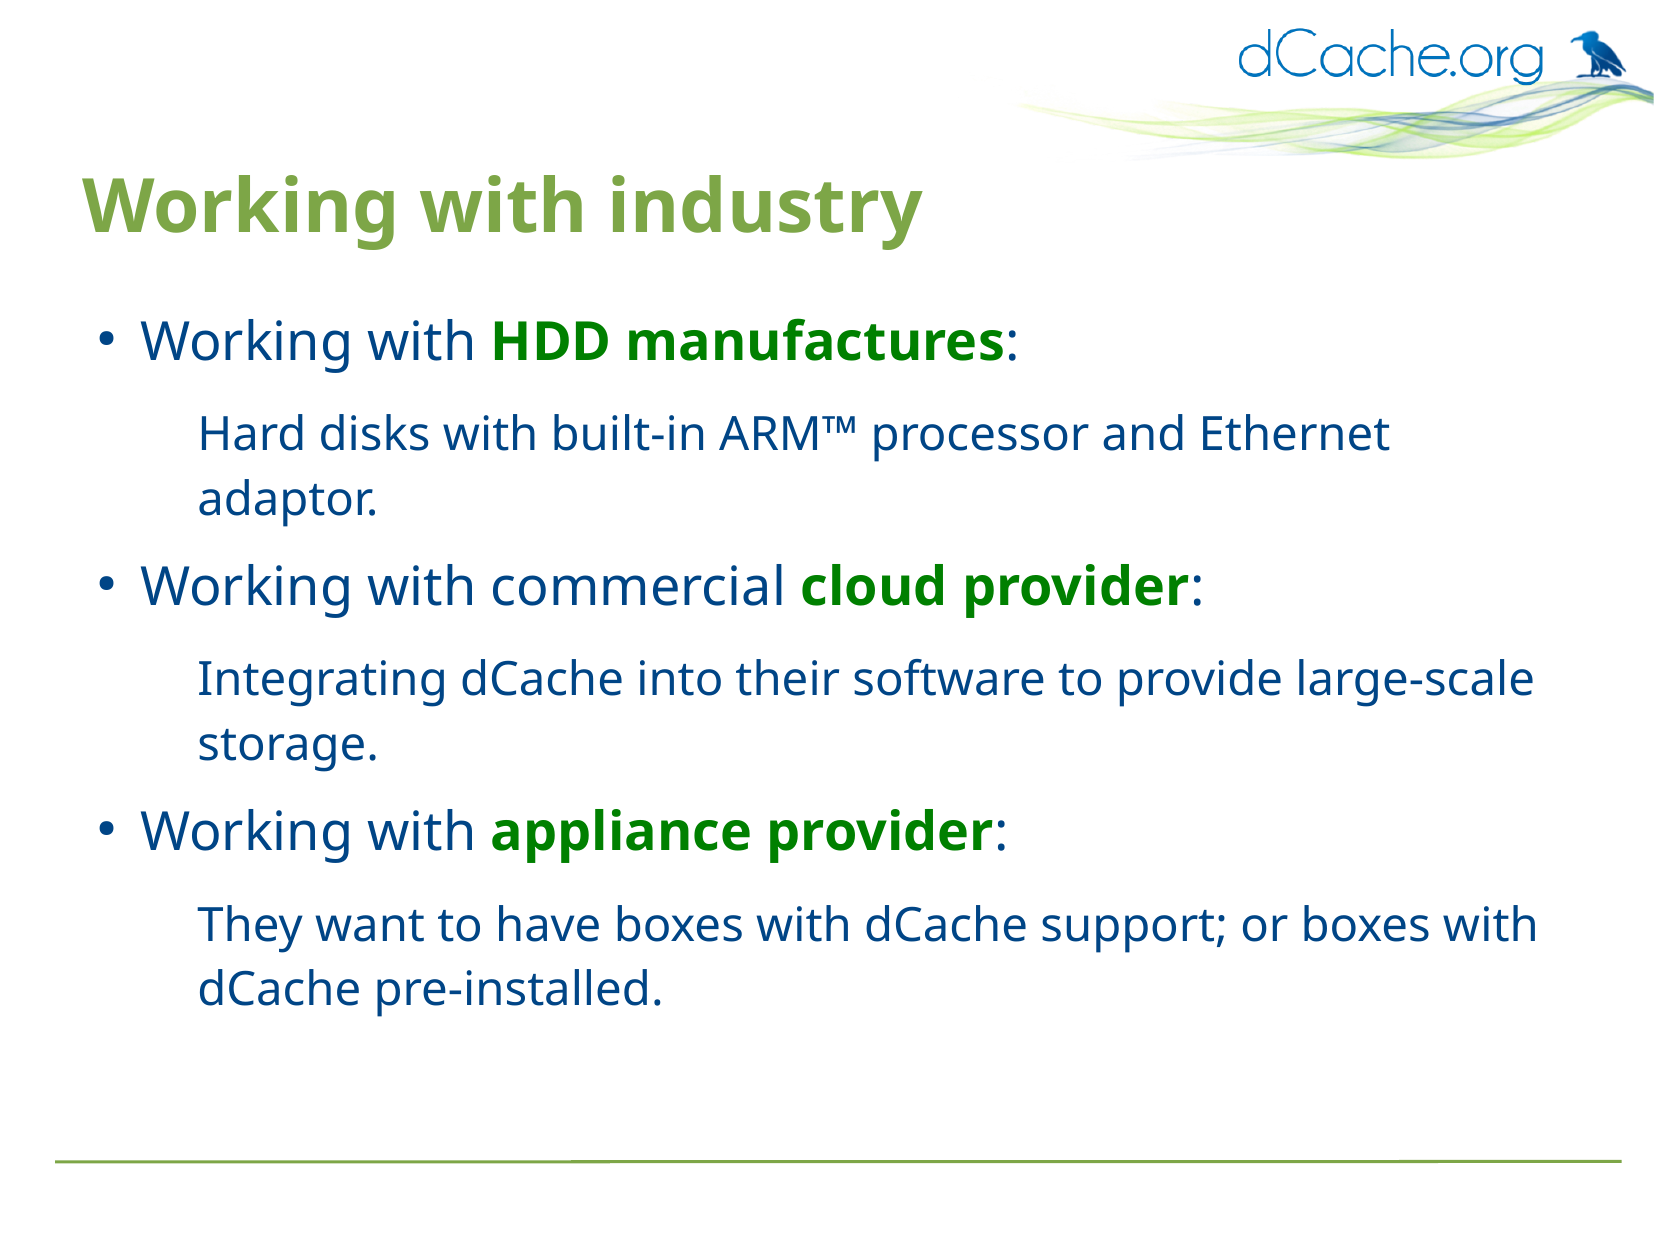

# Working with industry
Working with HDD manufactures:
Hard disks with built-in ARM™ processor and Ethernet adaptor.
Working with commercial cloud provider:
Integrating dCache into their software to provide large-scale storage.
Working with appliance provider:
They want to have boxes with dCache support; or boxes with dCache pre-installed.